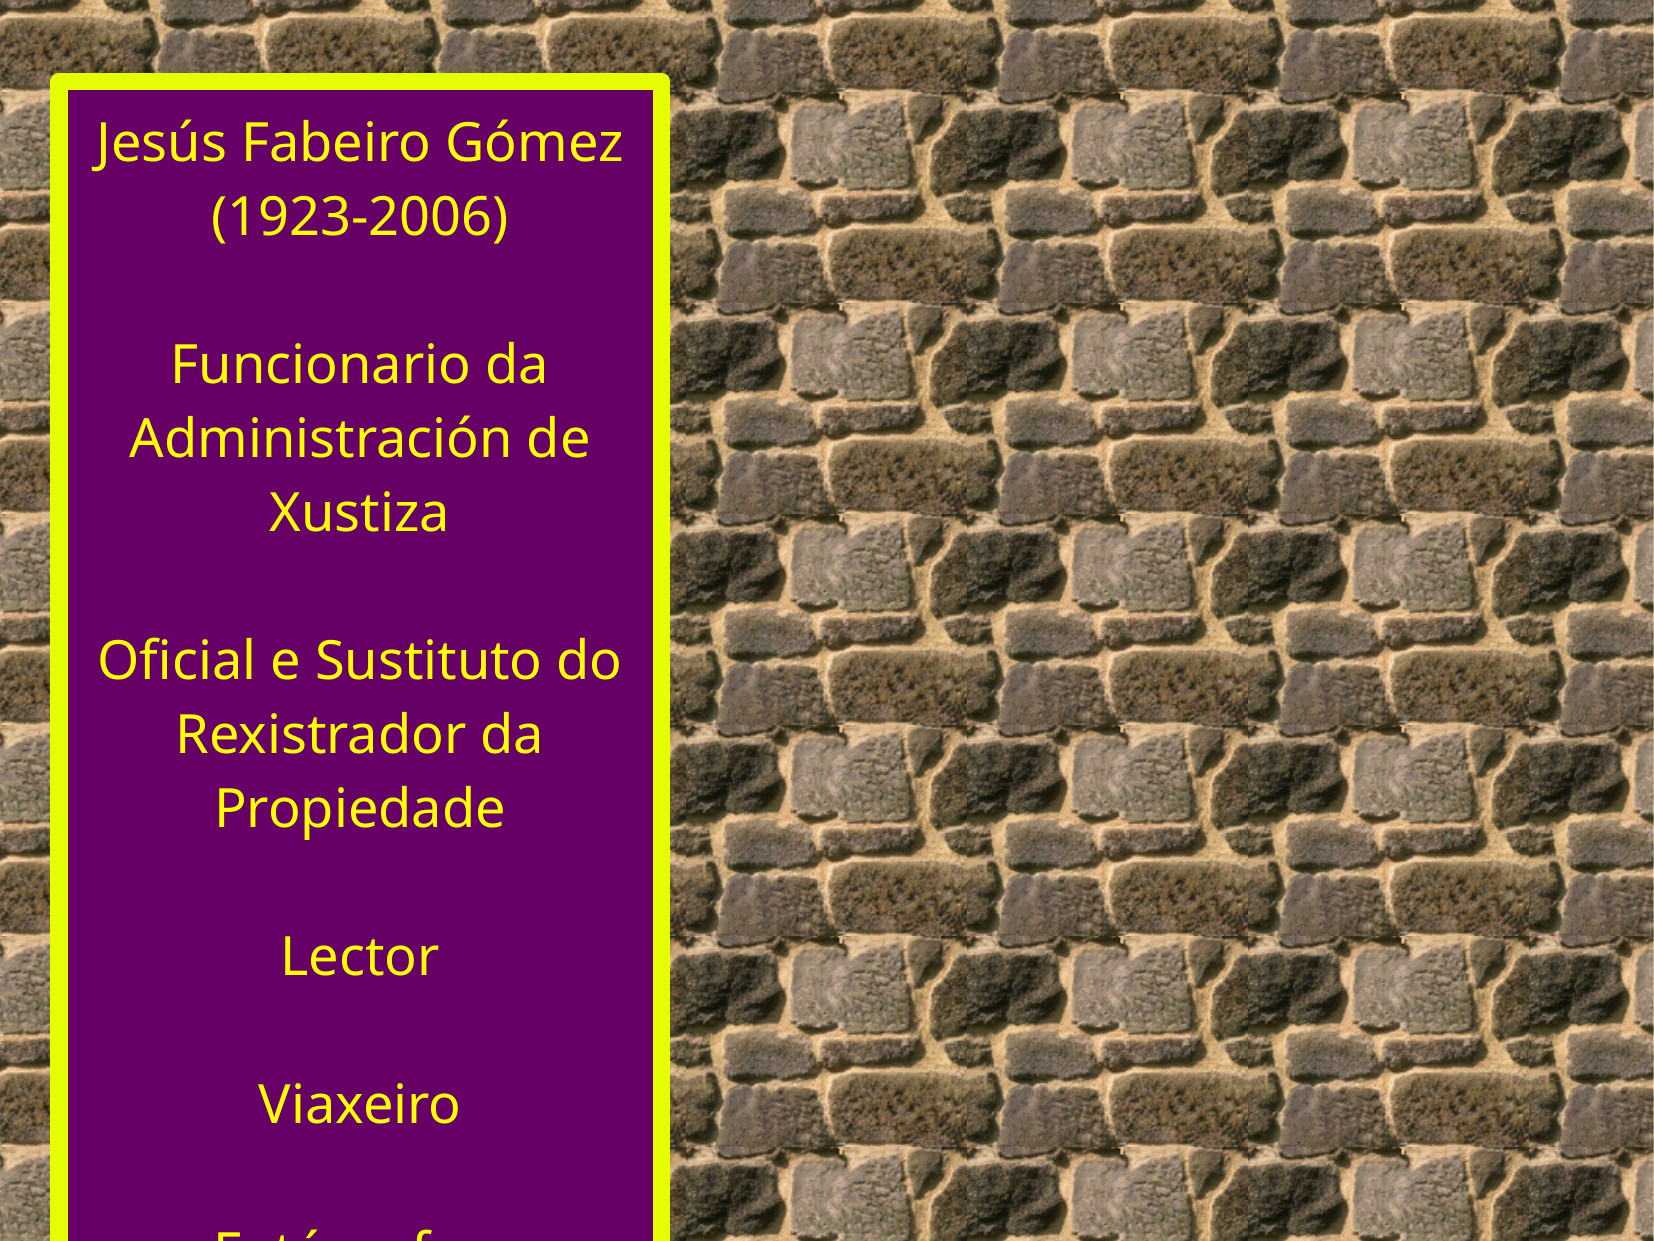

Jesús Fabeiro Gómez
(1923-2006)
Funcionario da Administración de Xustiza
Oficial e Sustituto do Rexistrador da Propiedade
Lector
Viaxeiro
Fotógrafo...